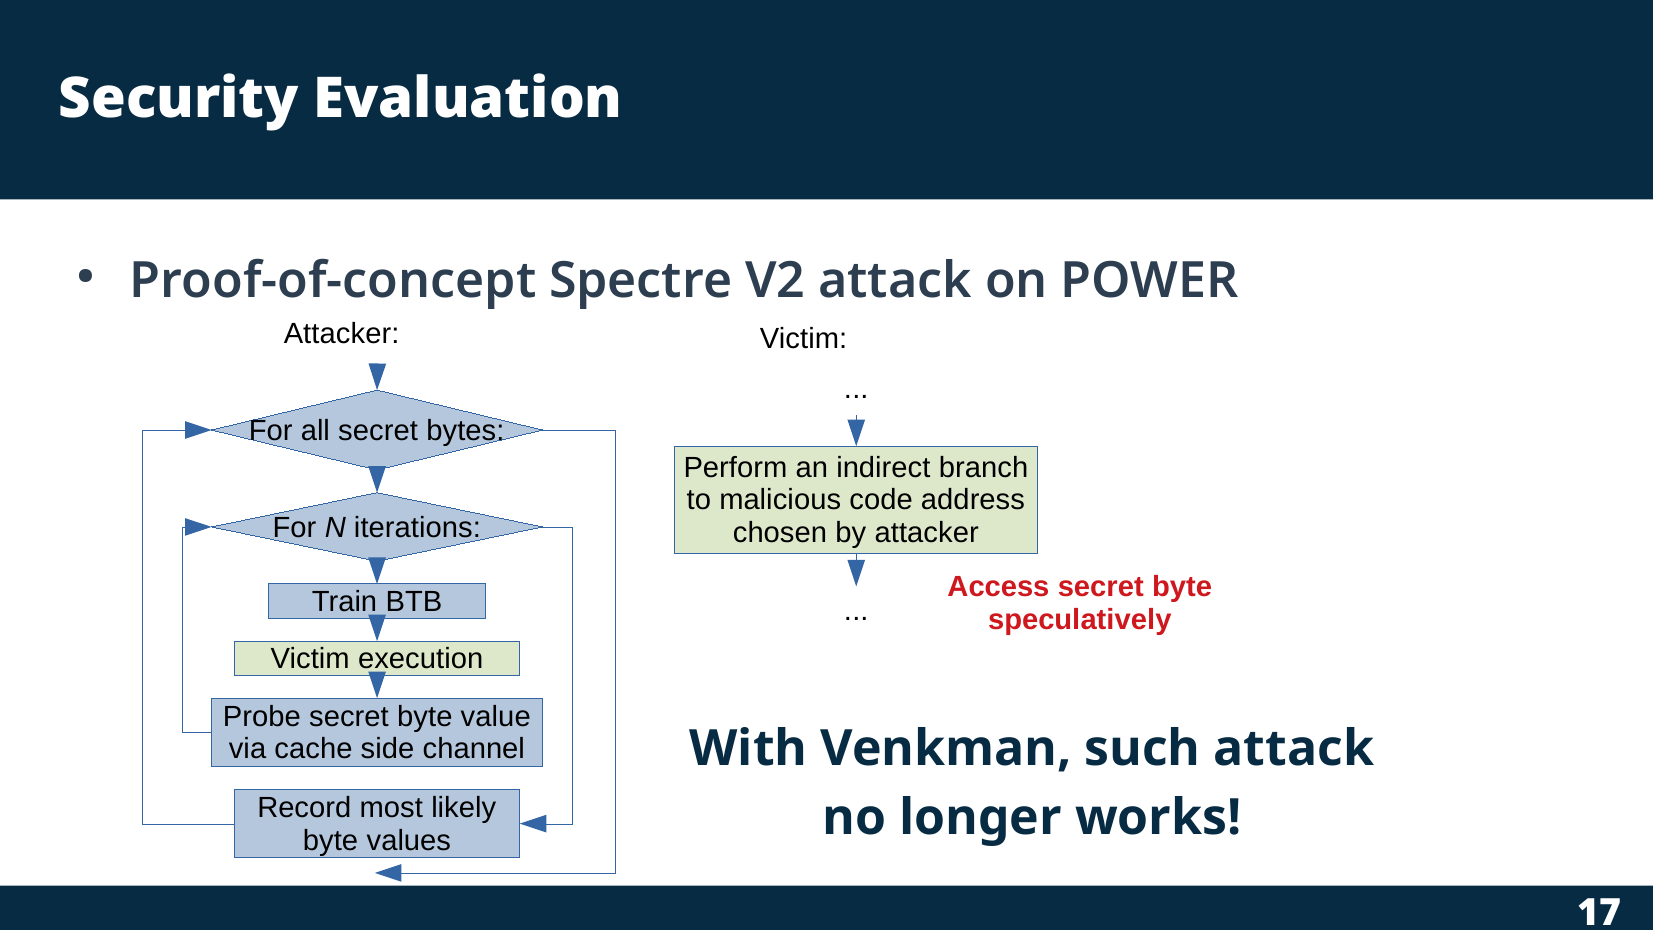

# Security Evaluation
Proof-of-concept Spectre V2 attack on POWER
Attacker:
For all secret bytes:
For N iterations:
Train BTB
Victim execution
Probe secret byte value
via cache side channel
Record most likely
byte values
Victim:
...
Perform an indirect branch
to malicious code address
chosen by attacker
...
Access secret byte
speculatively
With Venkman, such attack
no longer works!